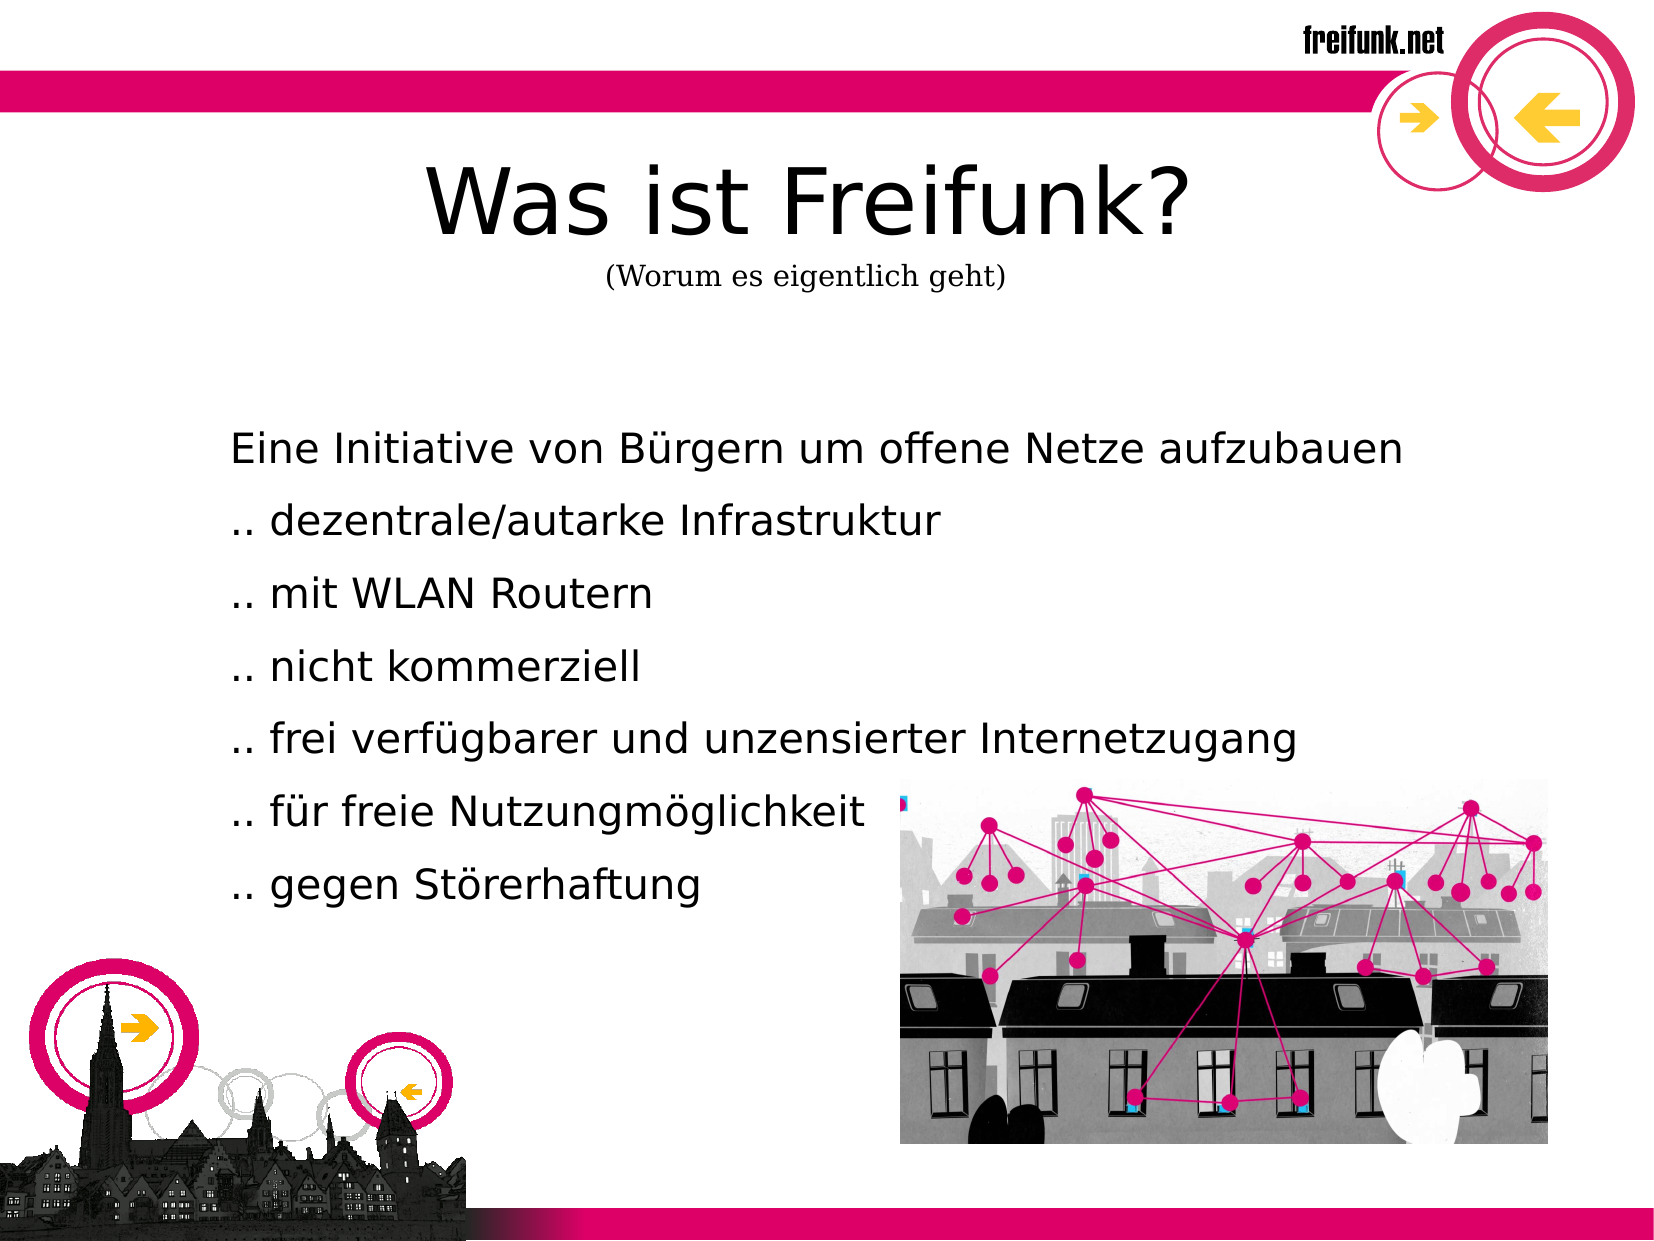

# Was ist Freifunk?
(Worum es eigentlich geht)
Eine Initiative von Bürgern um offene Netze aufzubauen
.. dezentrale/autarke Infrastruktur
.. mit WLAN Routern
.. nicht kommerziell
.. frei verfügbarer und unzensierter Internetzugang
.. für freie Nutzungmöglichkeit
.. gegen Störerhaftung